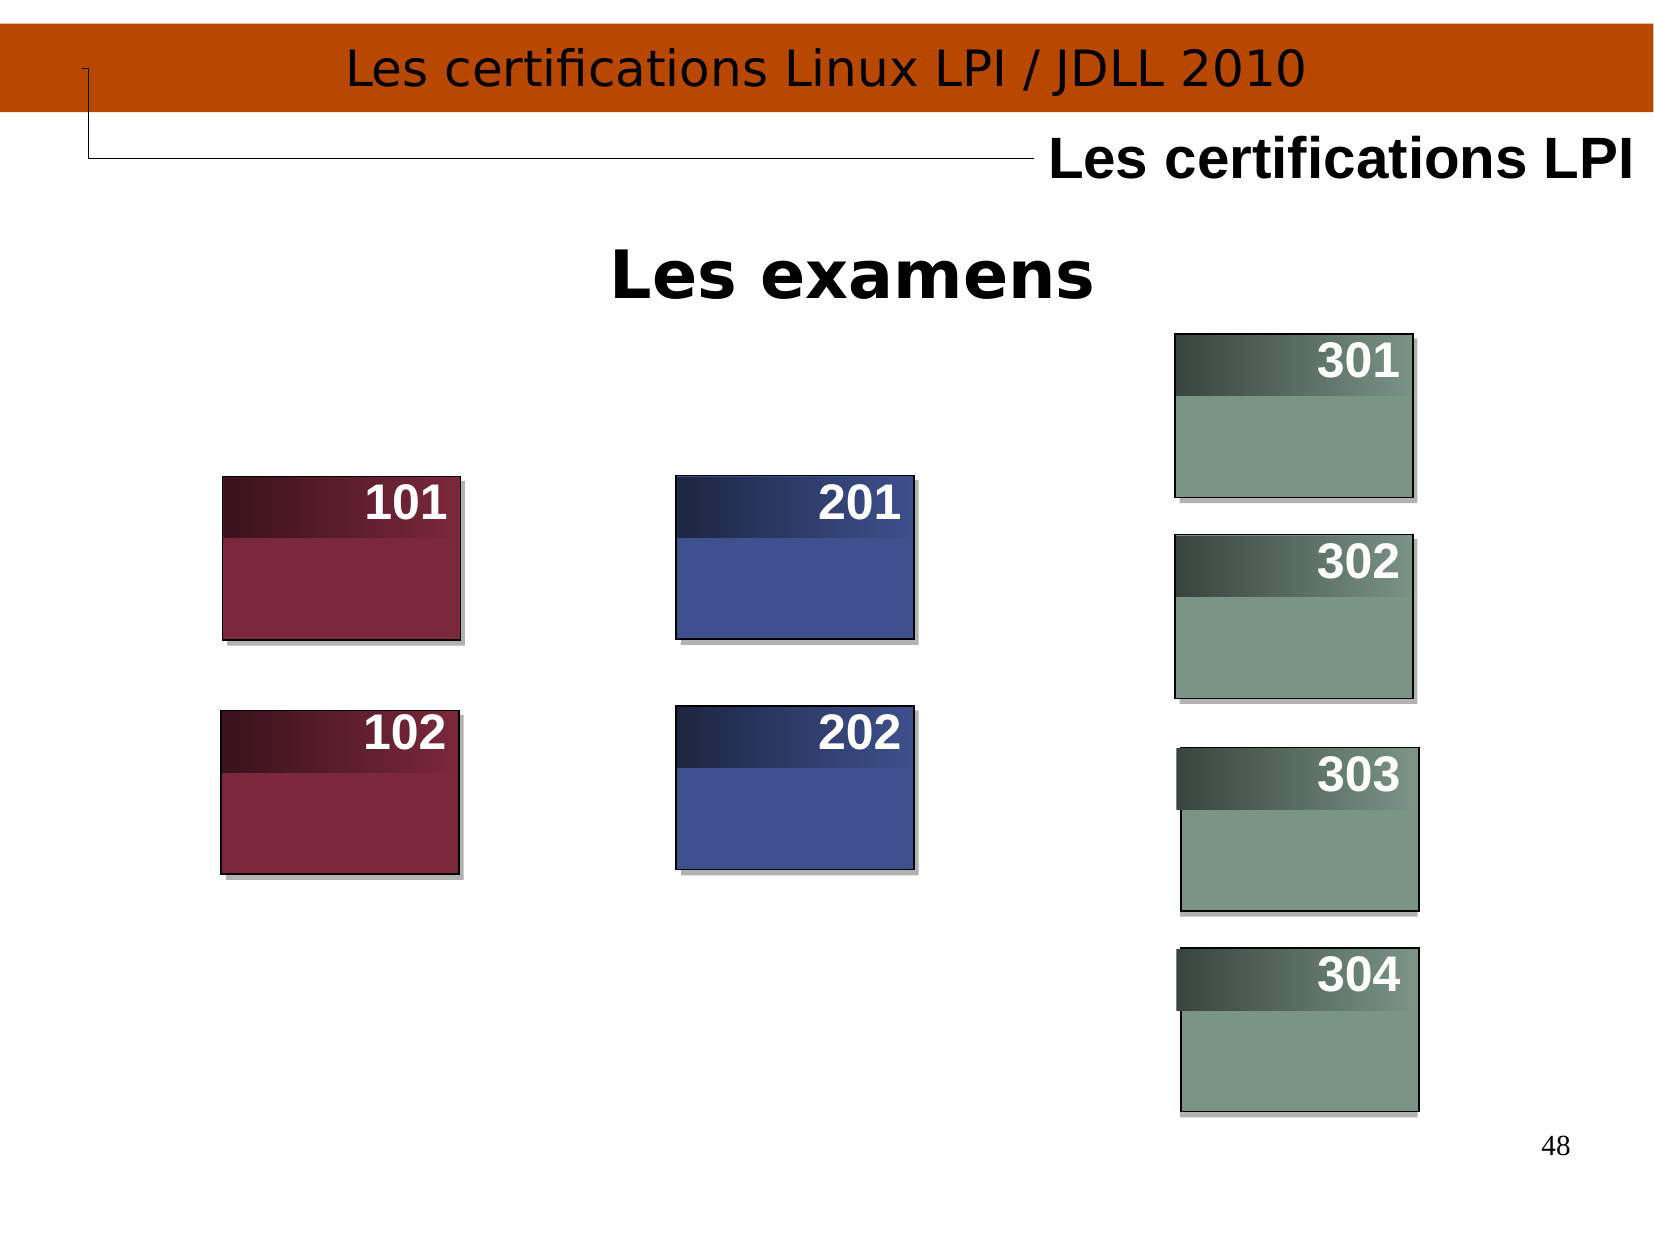

# Les certifications Linux LPI / JDLL 2010
Les certifications LPI
Les examens
301
201
101
302
102
202
303
304
48